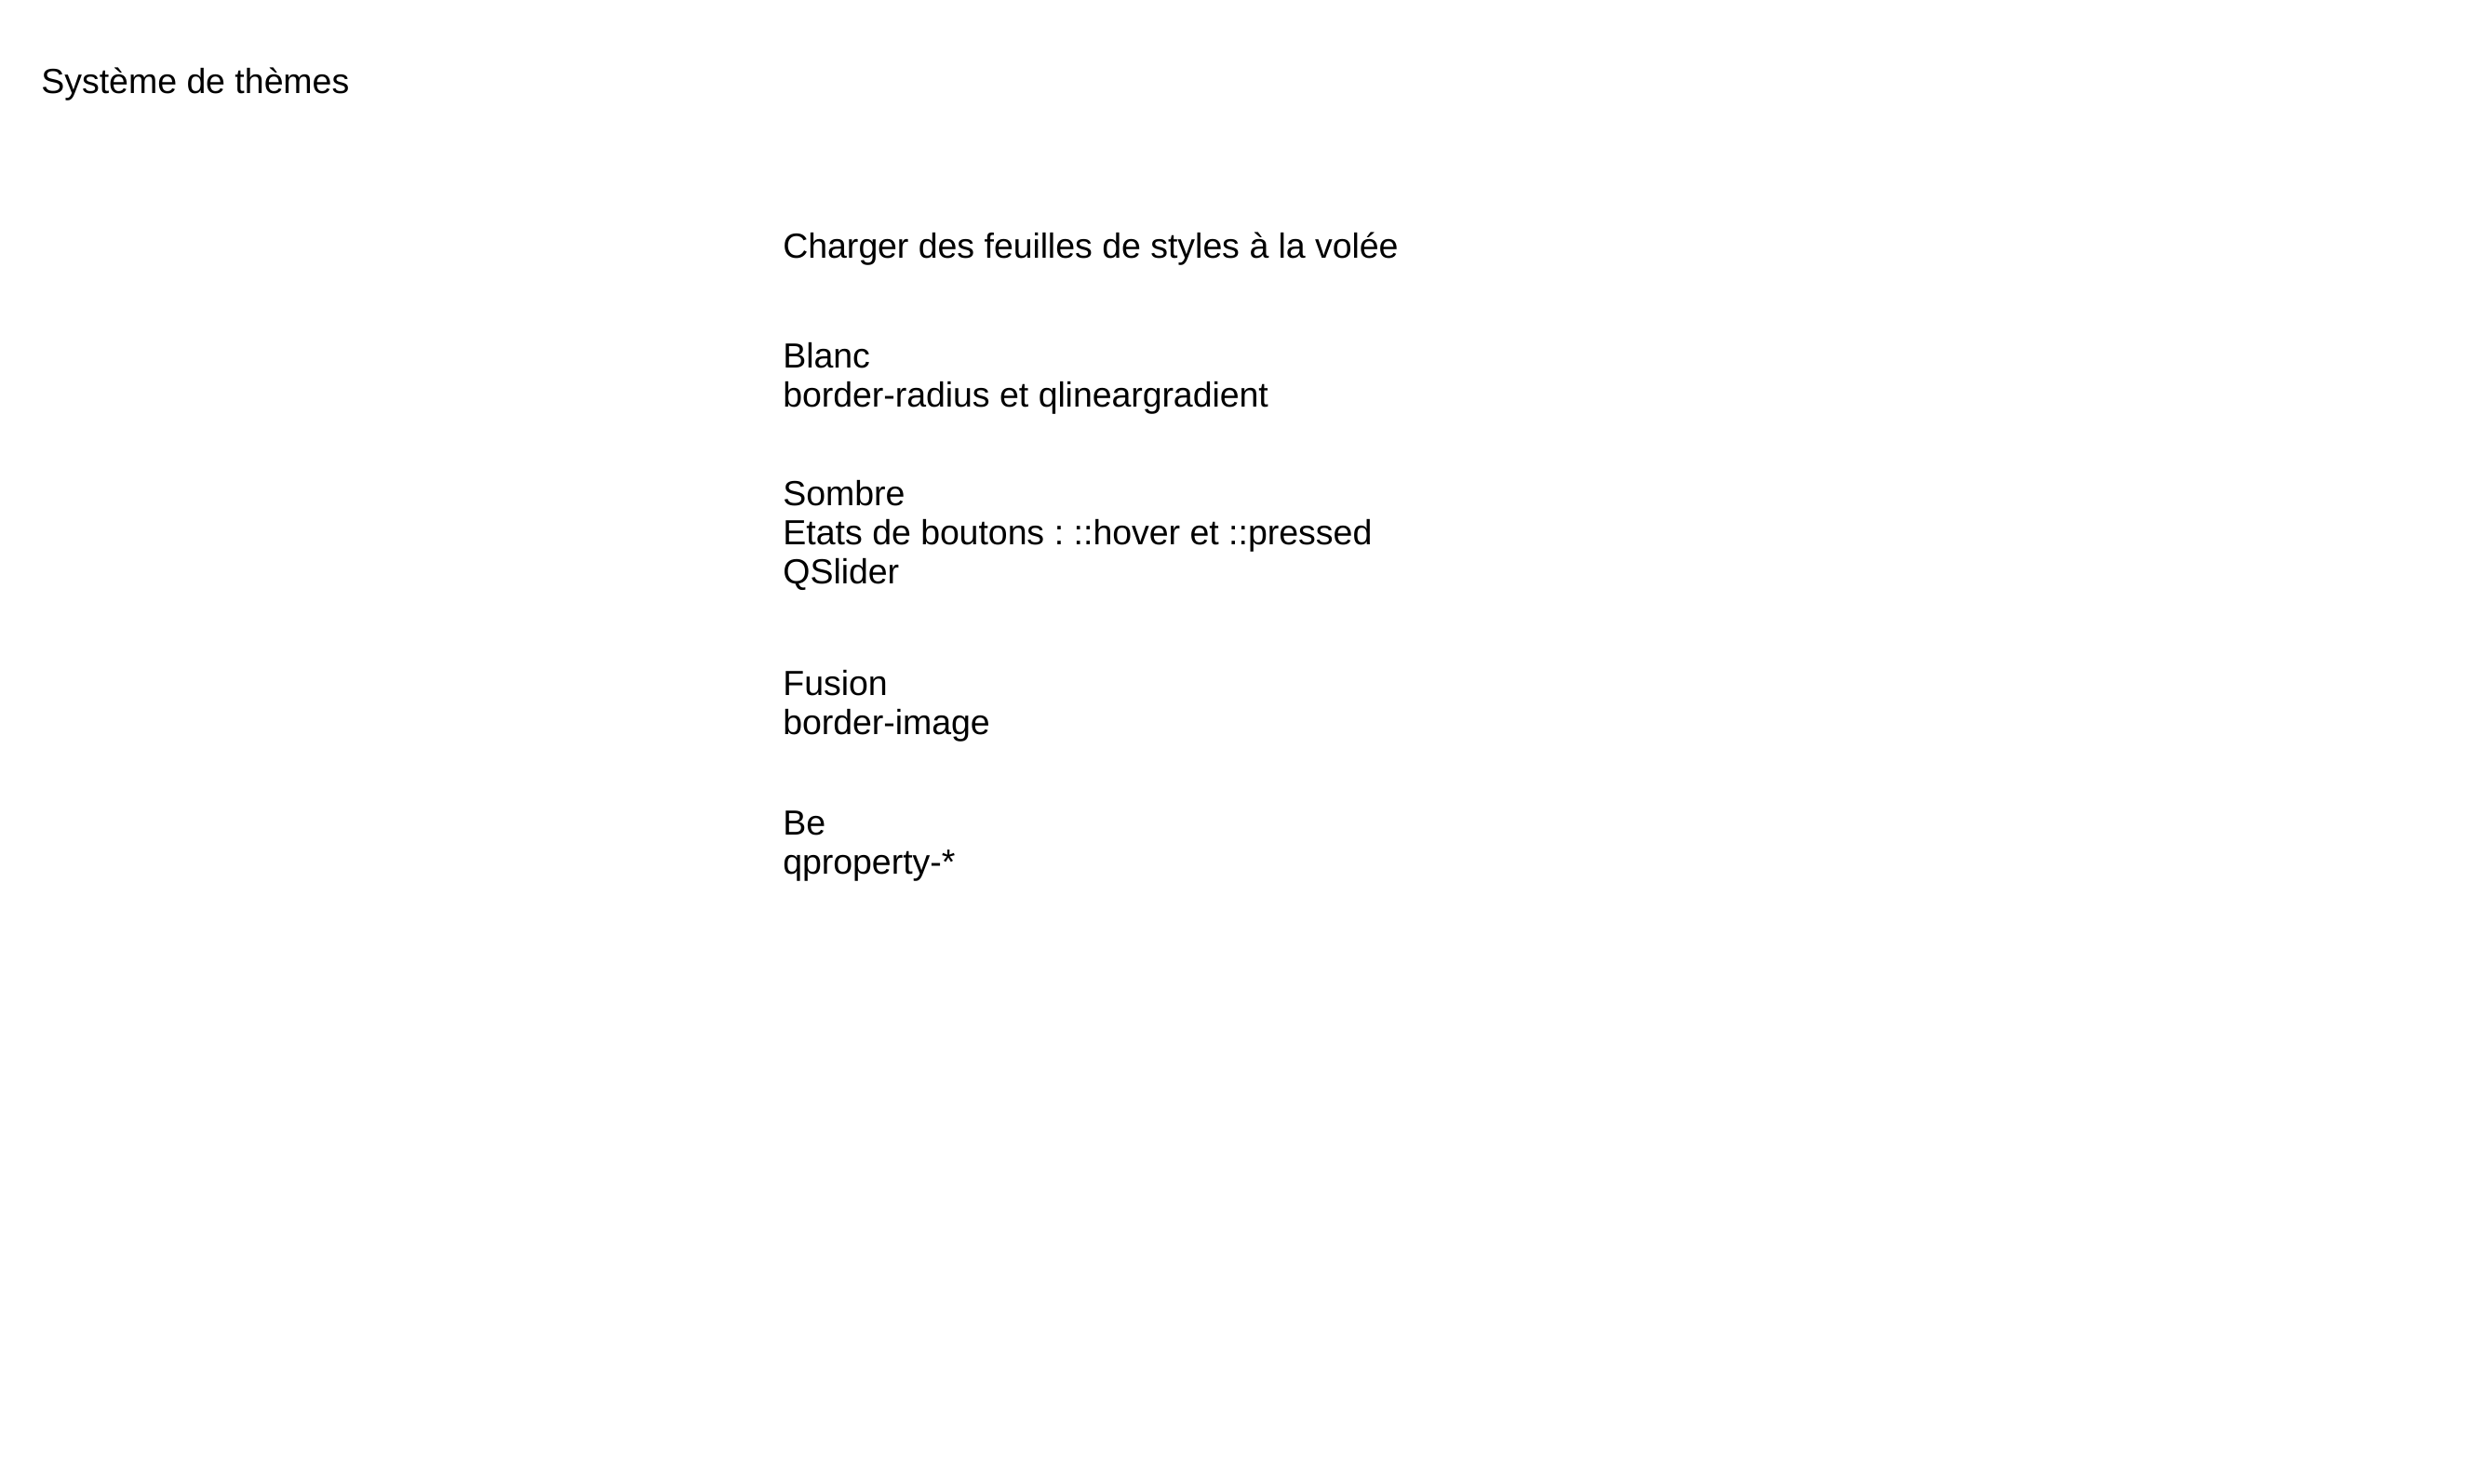

Système de thèmes
Charger des feuilles de styles à la volée
Blanc
border-radius et qlineargradient
Sombre
Etats de boutons : ::hover et ::pressed
QSlider
Fusion
border-image
Be
qproperty-*